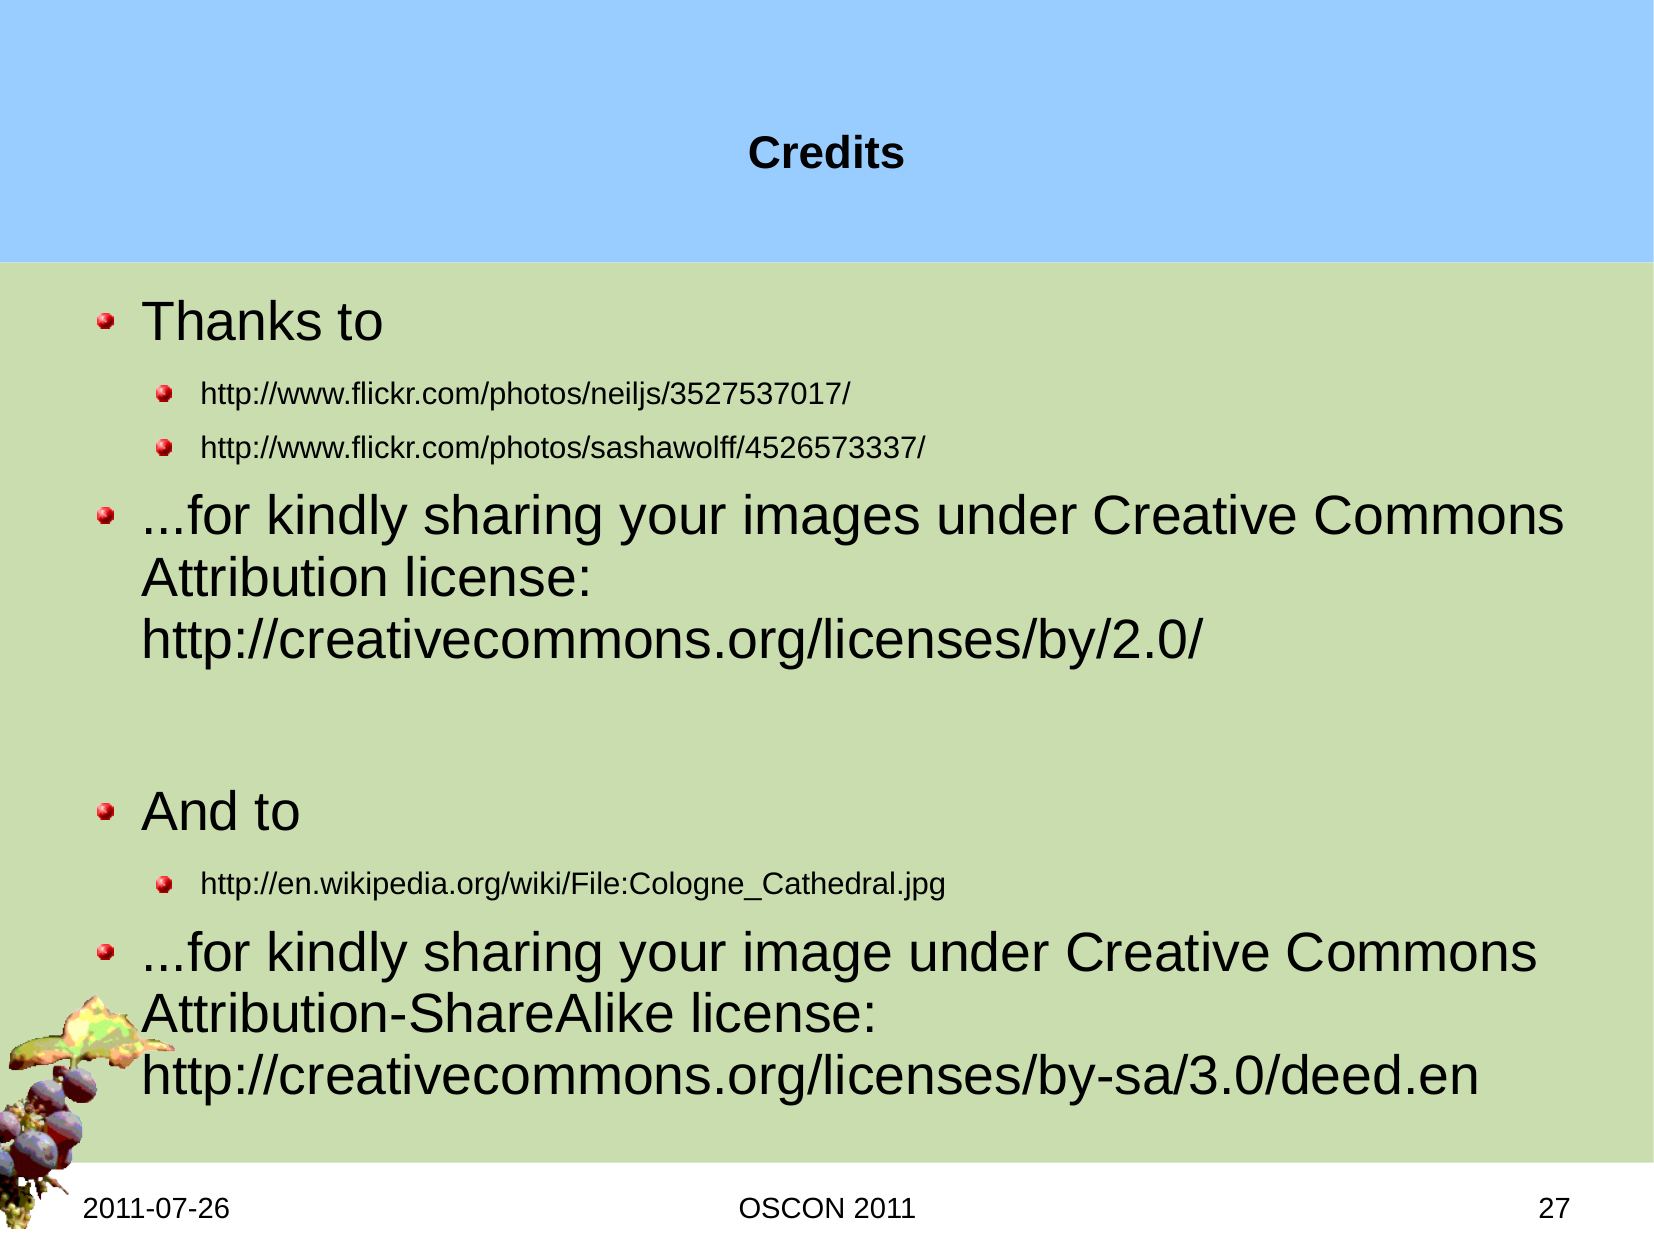

# Credits
Thanks to
http://www.flickr.com/photos/neiljs/3527537017/
http://www.flickr.com/photos/sashawolff/4526573337/
...for kindly sharing your images under Creative Commons Attribution license:
http://creativecommons.org/licenses/by/2.0/
And to
http://en.wikipedia.org/wiki/File:Cologne_Cathedral.jpg
...for kindly sharing your image under Creative Commons Attribution-ShareAlike license:
http://creativecommons.org/licenses/by-sa/3.0/deed.en
2011-07-26
OSCON 2011
27